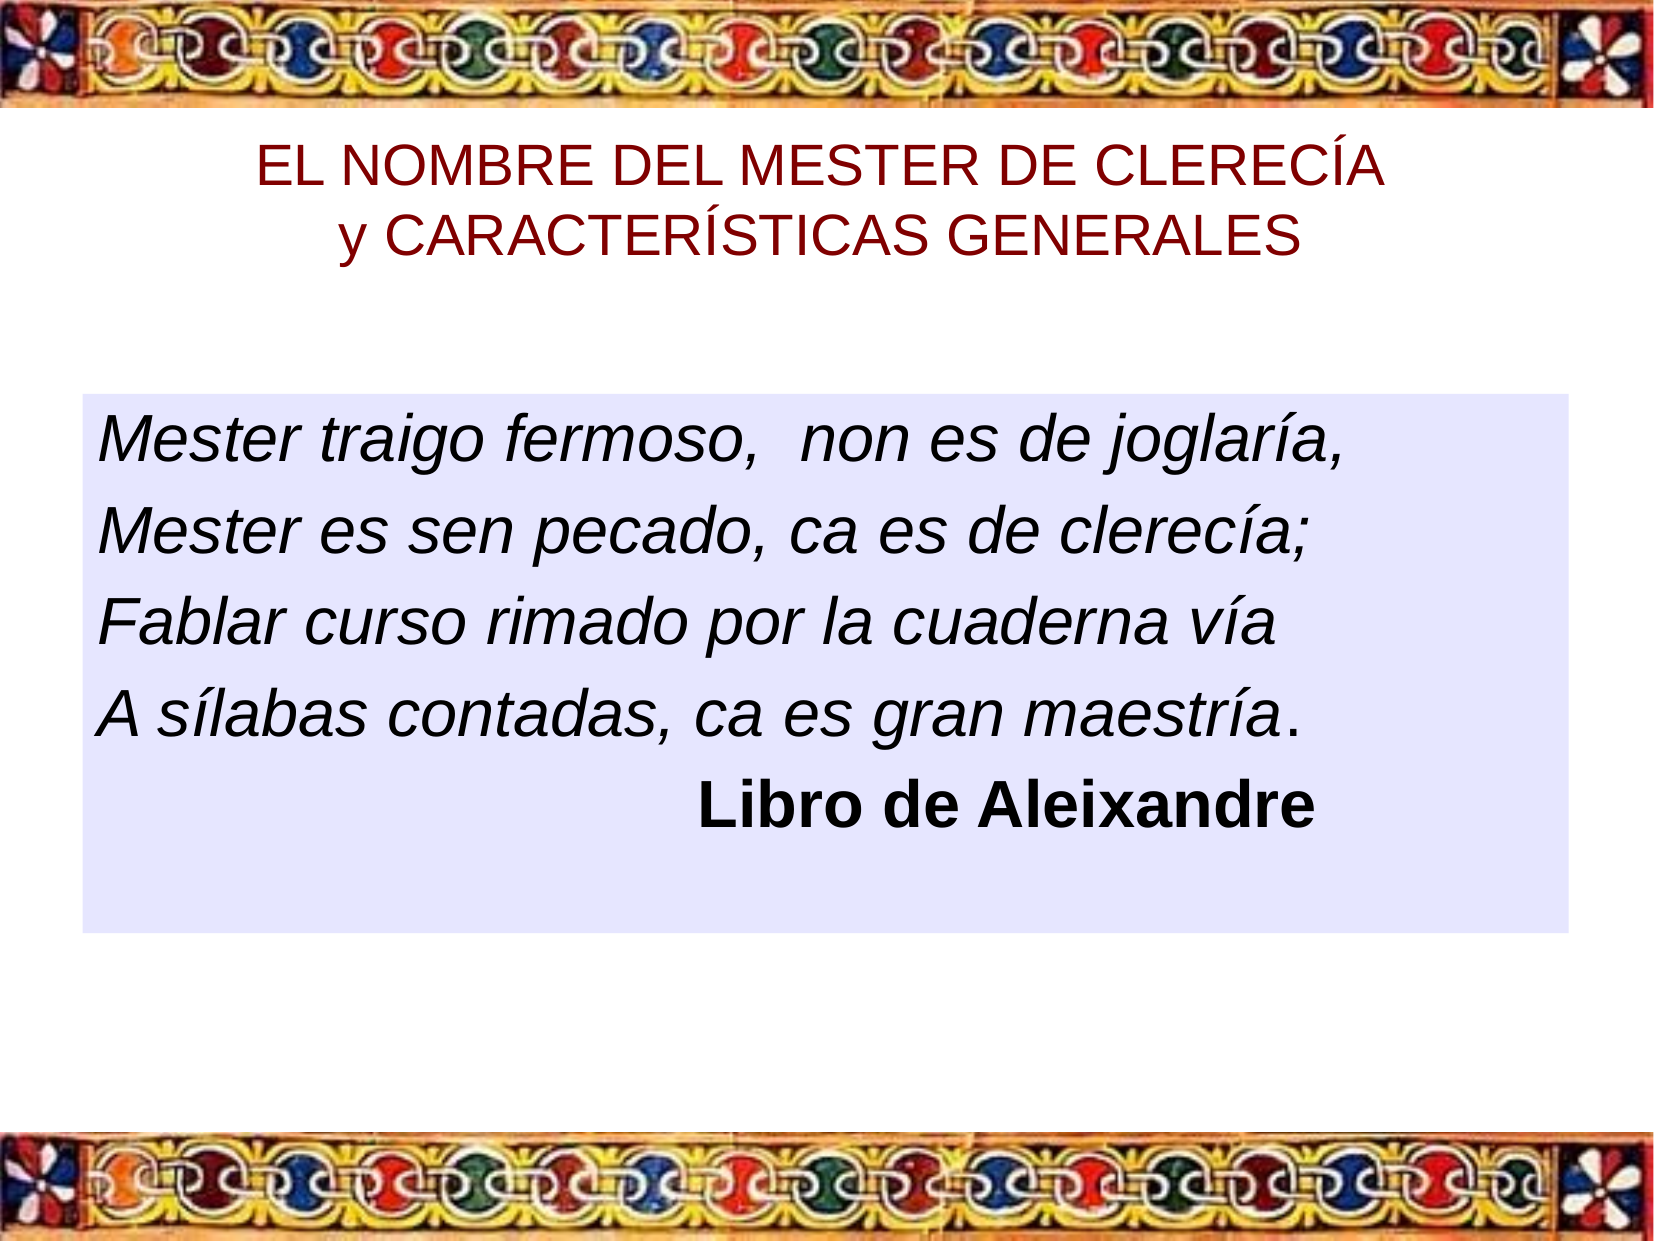

EL NOMBRE DEL MESTER DE CLERECÍA
y CARACTERÍSTICAS GENERALES
# Mester traigo fermoso, non es de joglaría,
Mester es sen pecado, ca es de clerecía;
Fablar curso rimado por la cuaderna vía
A sílabas contadas, ca es gran maestría.
					Libro de Aleixandre